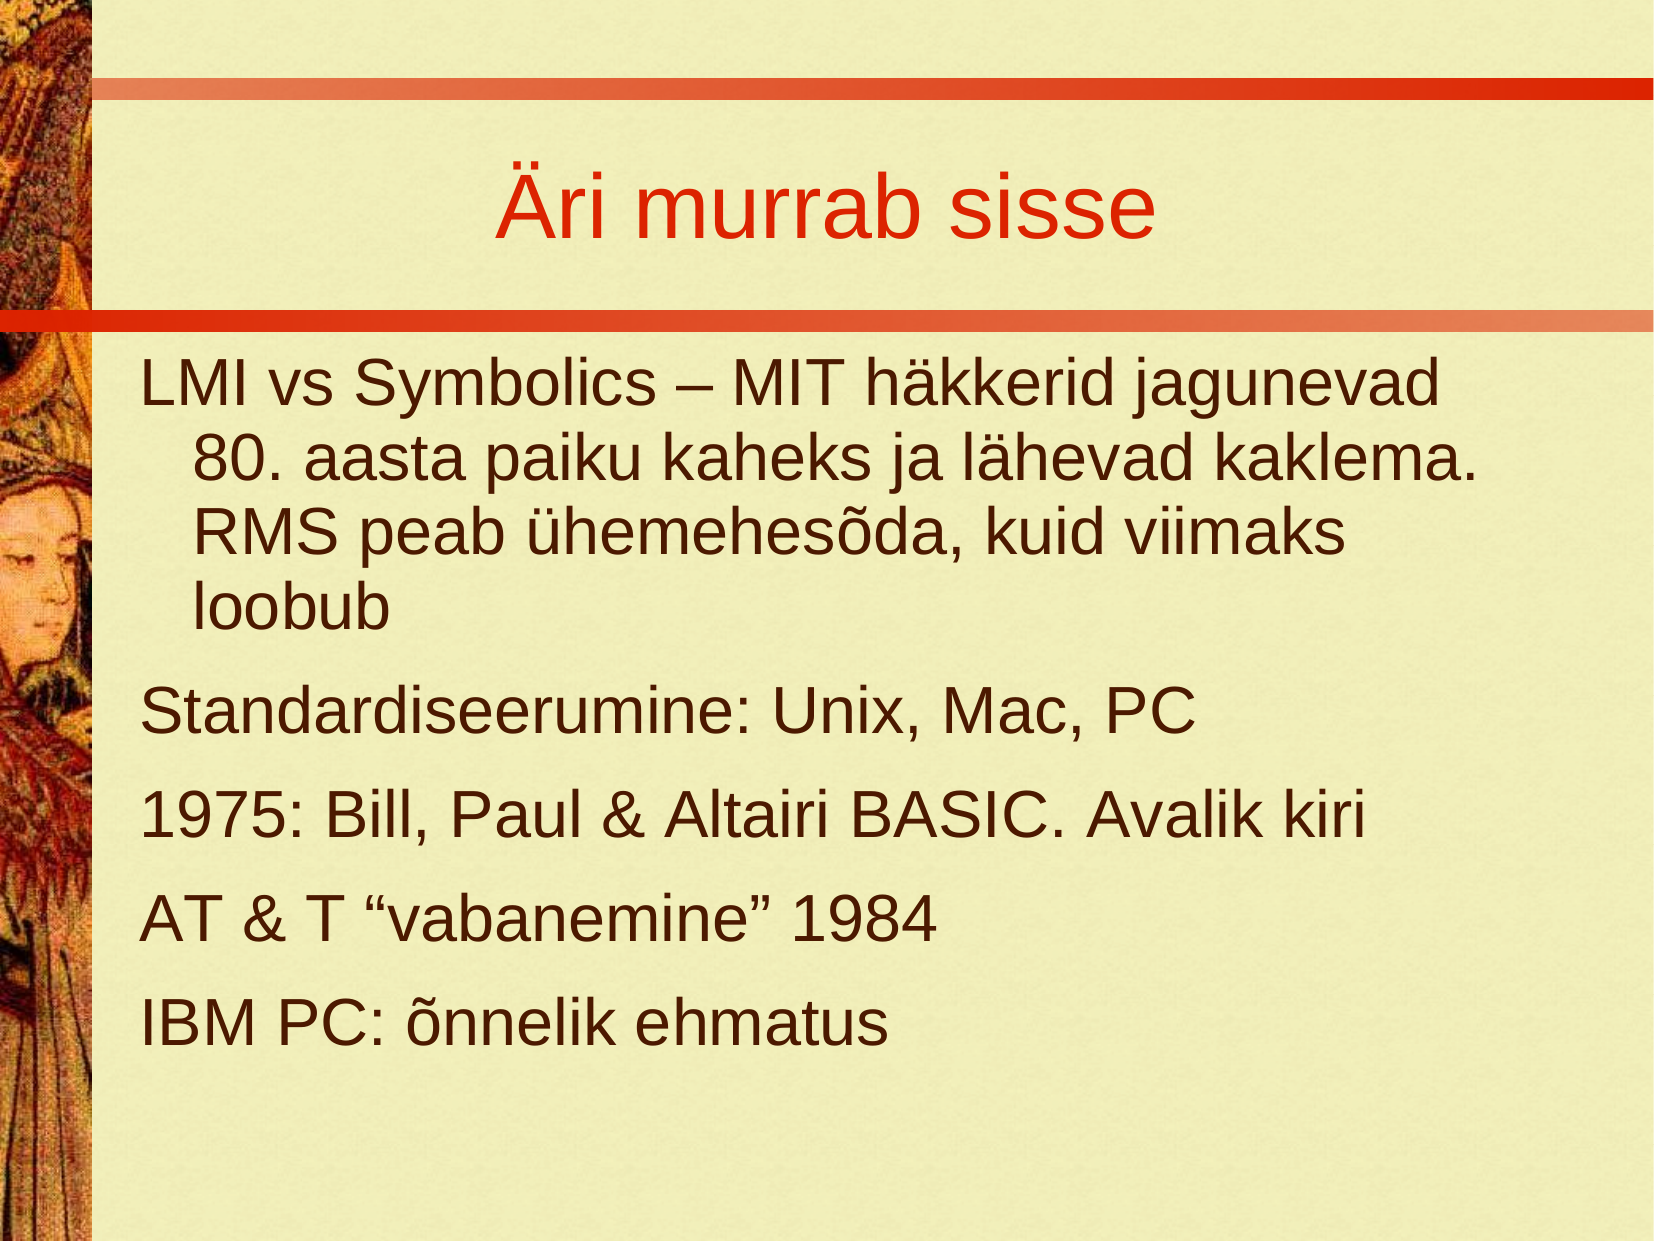

# Äri murrab sisse
LMI vs Symbolics – MIT häkkerid jagunevad 80. aasta paiku kaheks ja lähevad kaklema. RMS peab ühemehesõda, kuid viimaks loobub
Standardiseerumine: Unix, Mac, PC
1975: Bill, Paul & Altairi BASIC. Avalik kiri
AT & T “vabanemine” 1984
IBM PC: õnnelik ehmatus